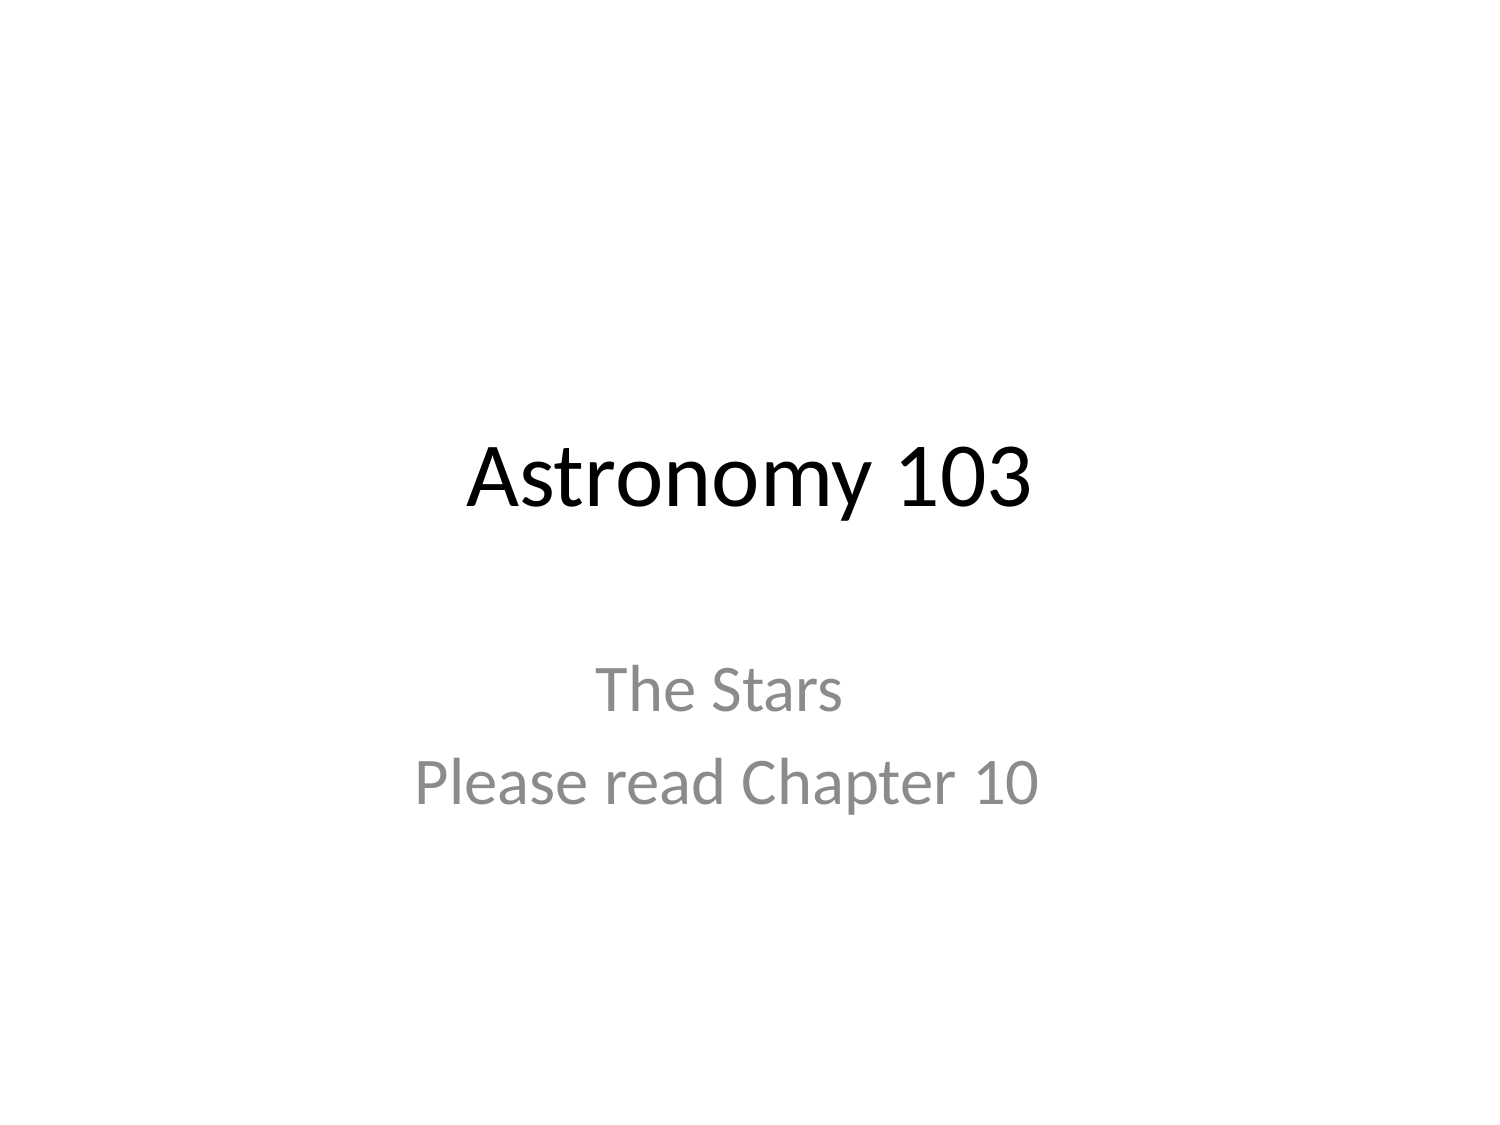

# Astronomy 103
The Stars
Please read Chapter 10